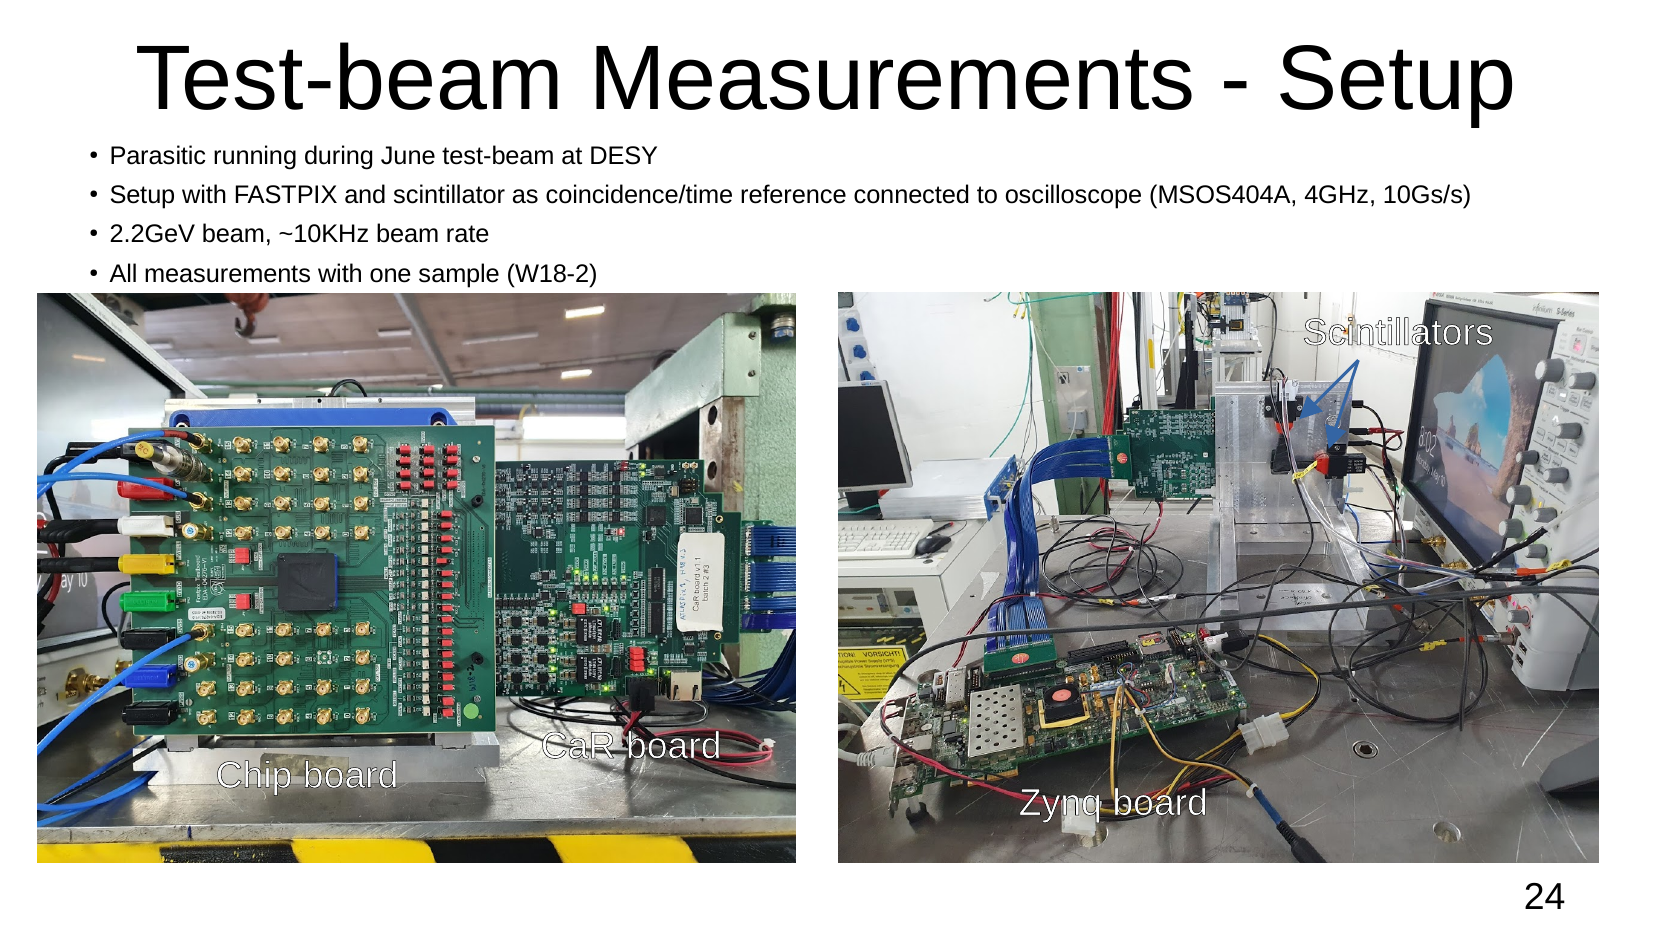

# Test-beam Measurements - Setup
Parasitic running during June test-beam at DESY
Setup with FASTPIX and scintillator as coincidence/time reference connected to oscilloscope (MSOS404A, 4GHz, 10Gs/s)
2.2GeV beam, ~10KHz beam rate
All measurements with one sample (W18-2)
Scintillators
CaR board
Chip board
Zynq board